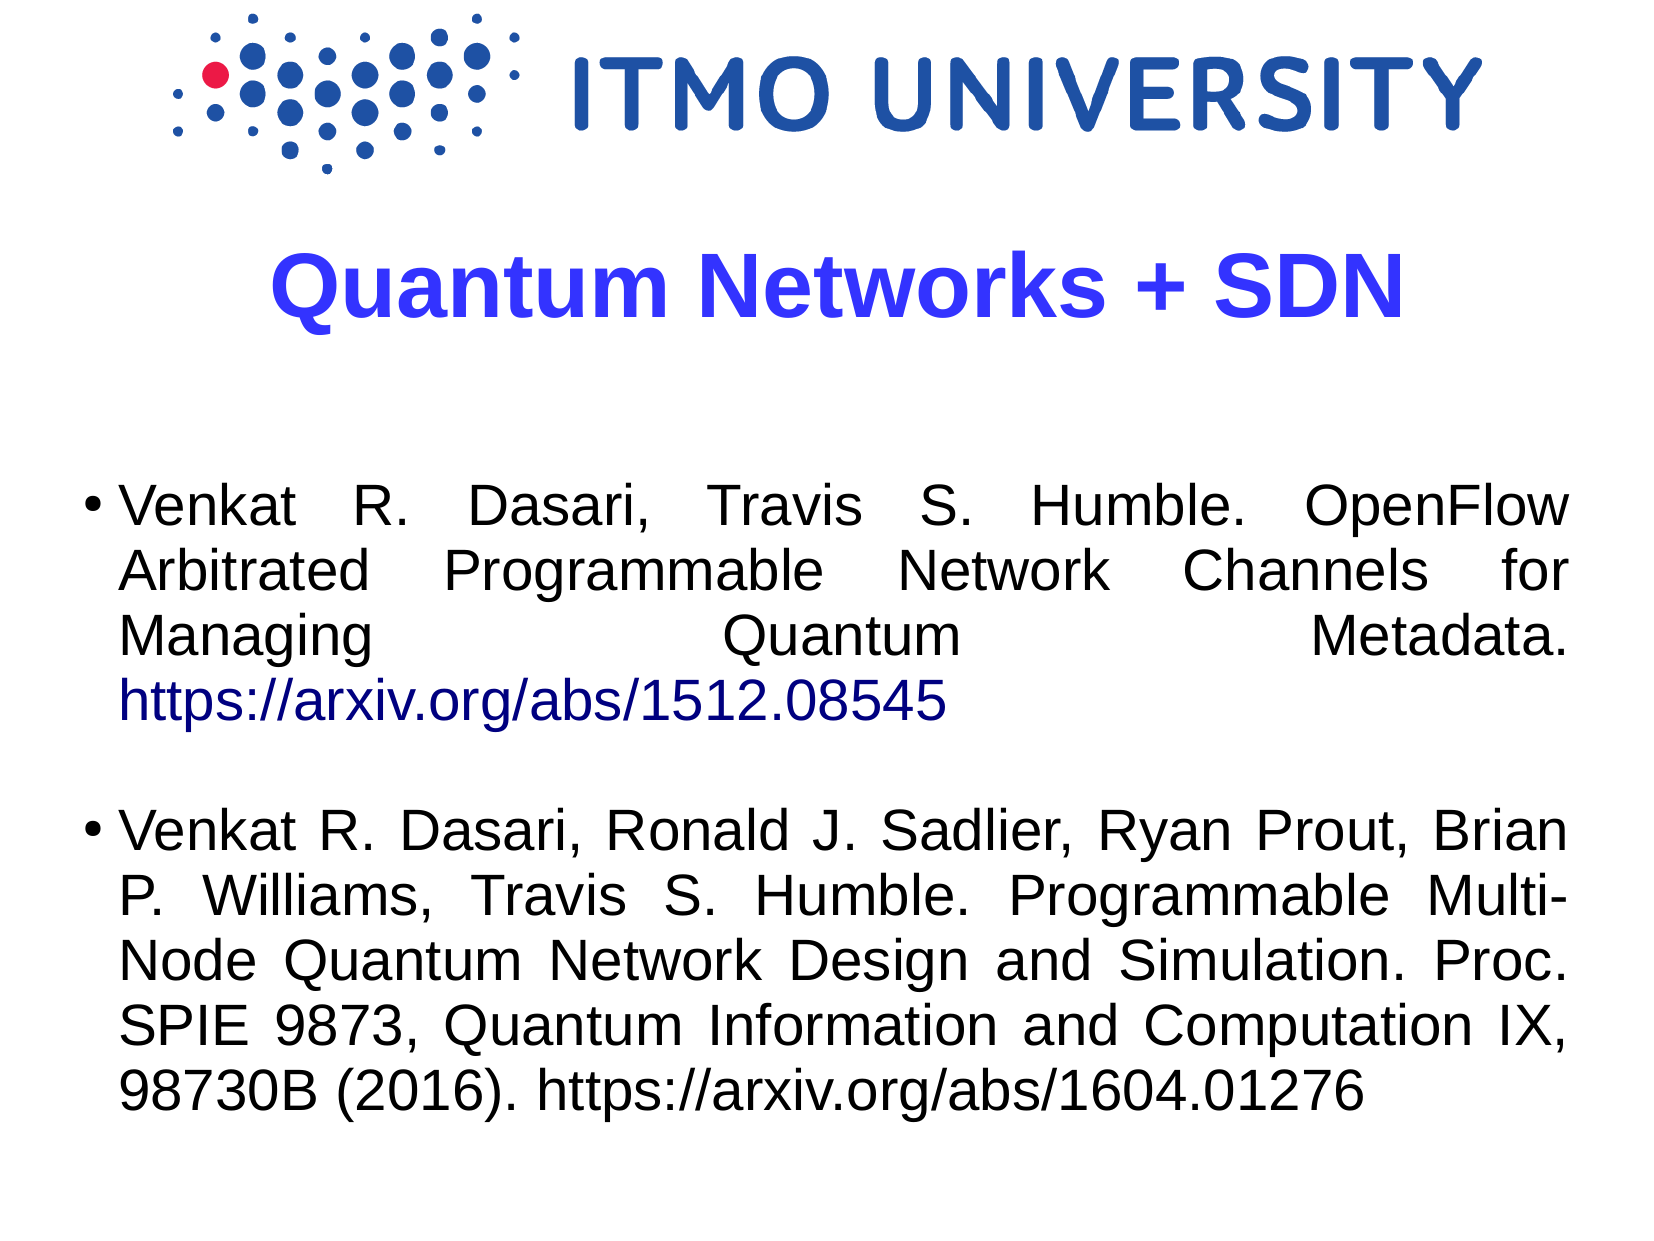

# Quantum Networks + SDN
Venkat R. Dasari, Travis S. Humble. OpenFlow Arbitrated Programmable Network Channels for Managing Quantum Metadata. https://arxiv.org/abs/1512.08545
Venkat R. Dasari, Ronald J. Sadlier, Ryan Prout, Brian P. Williams, Travis S. Humble. Programmable Multi-Node Quantum Network Design and Simulation. Proc. SPIE 9873, Quantum Information and Computation IX, 98730B (2016). https://arxiv.org/abs/1604.01276